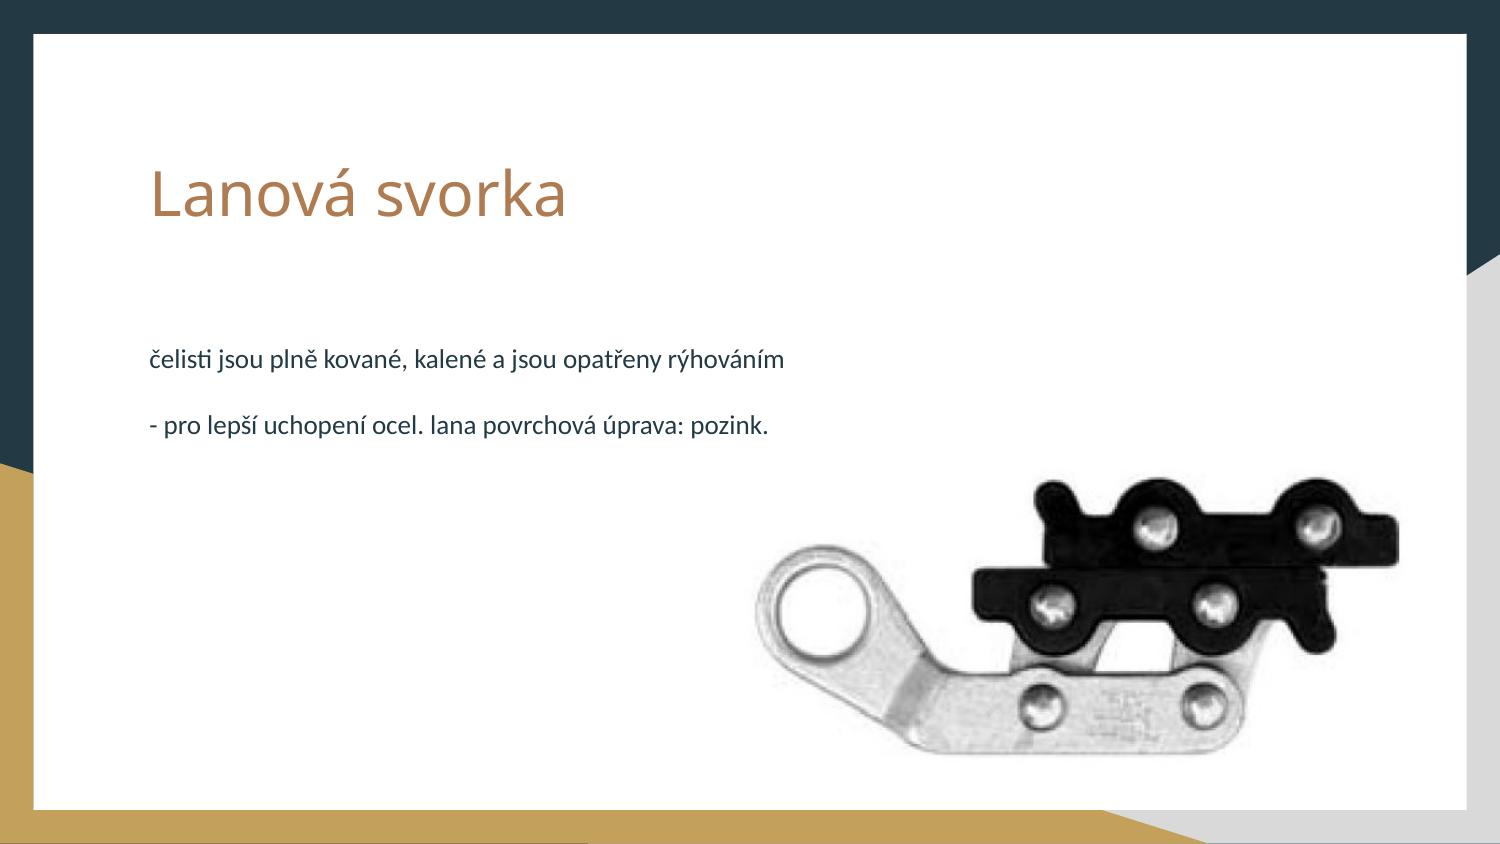

# Lanová svorka
čelisti jsou plně kované, kalené a jsou opatřeny rýhováním
- pro lepší uchopení ocel. lana povrchová úprava: pozink.